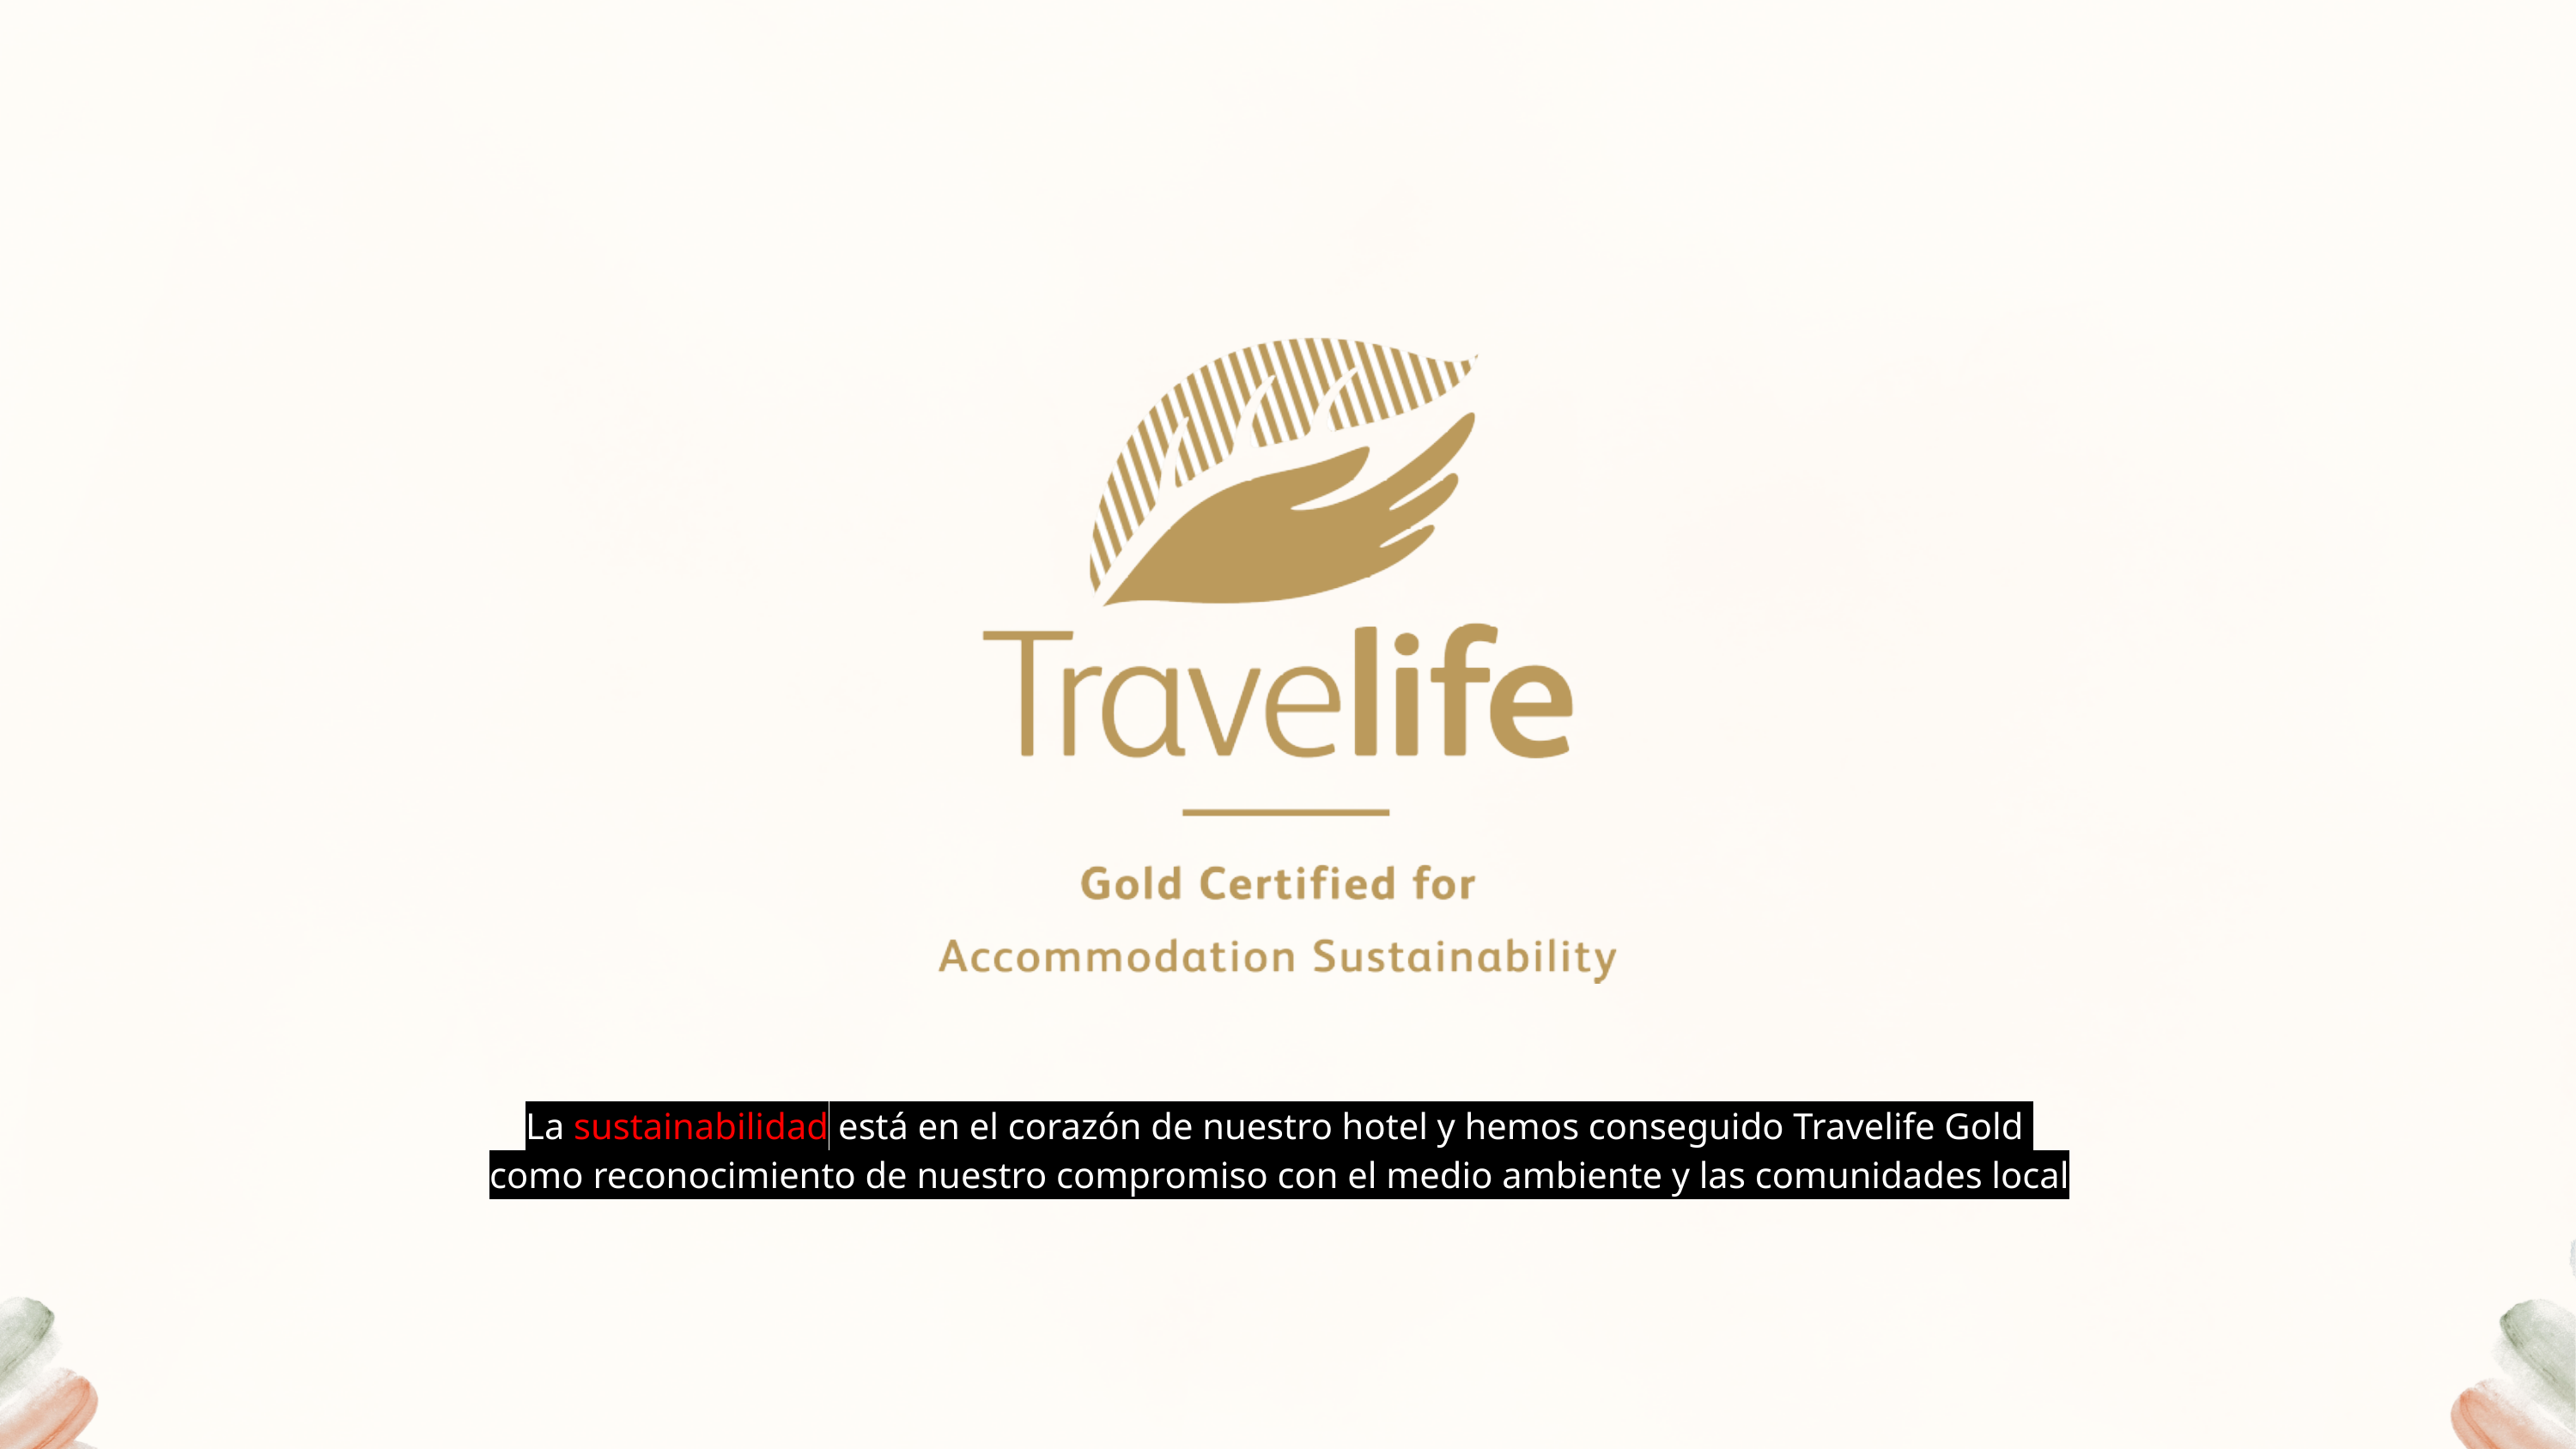

La sustainabilidad está en el corazón de nuestro hotel y hemos conseguido Travelife Gold
como reconocimiento de nuestro compromiso con el medio ambiente y las comunidades local